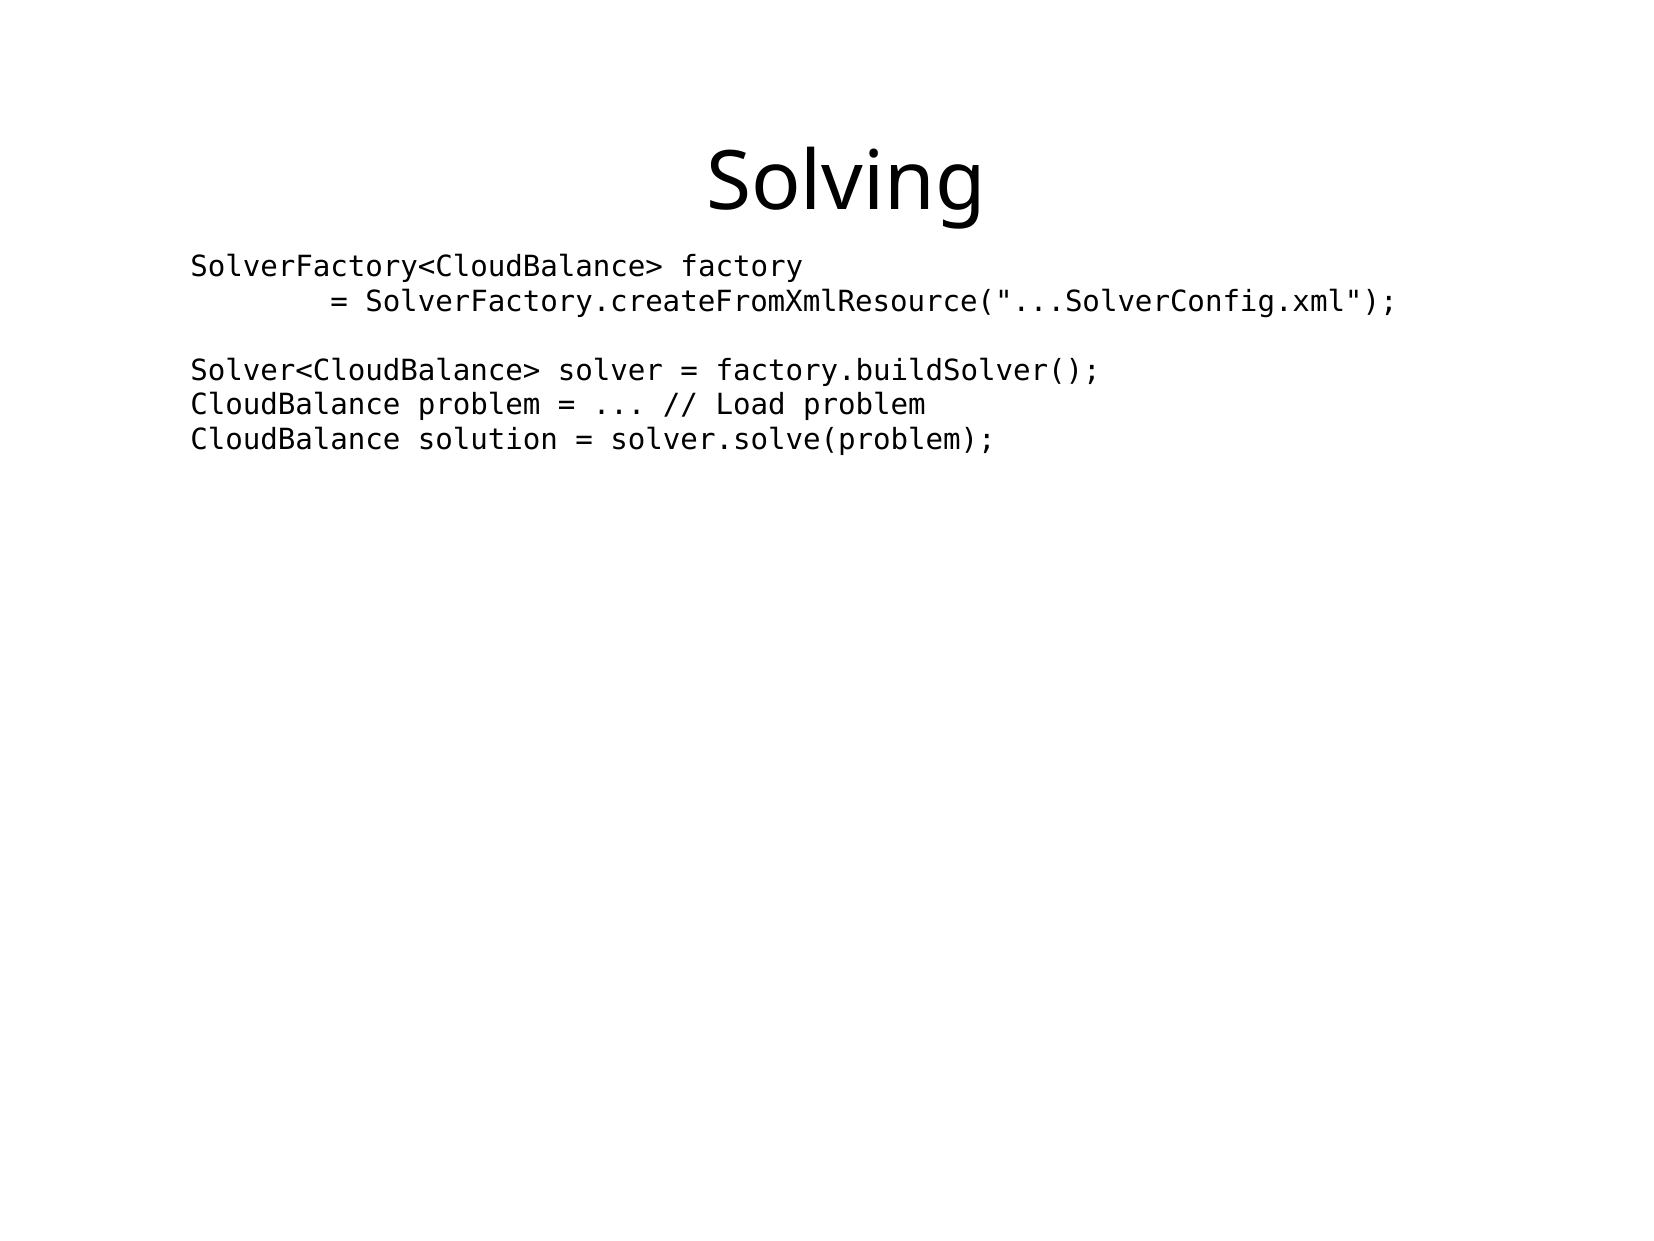

Solving
SolverFactory<CloudBalance> factory
 = SolverFactory.createFromXmlResource("...SolverConfig.xml");
Solver<CloudBalance> solver = factory.buildSolver();
CloudBalance problem = ... // Load problem
CloudBalance solution = solver.solve(problem);